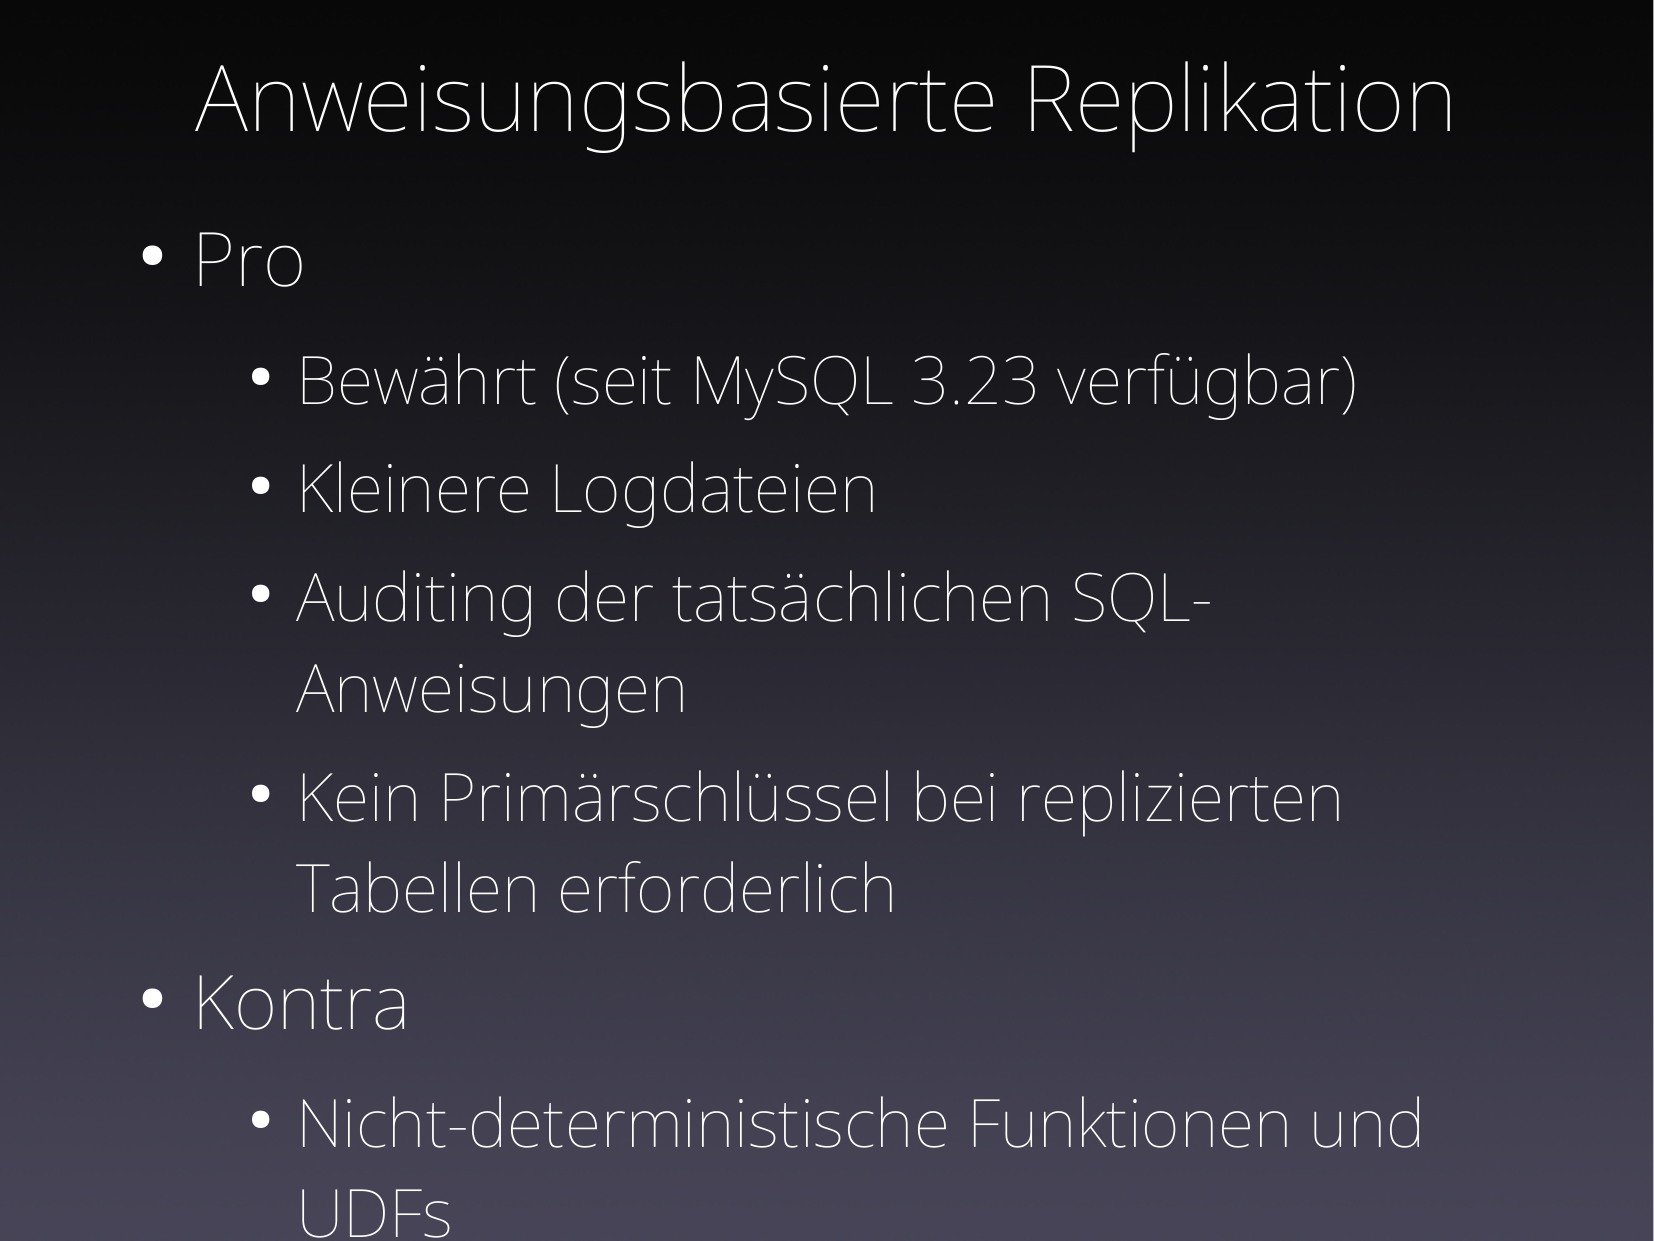

# Anweisungsbasierte Replikation
Pro
Bewährt (seit MySQL 3.23 verfügbar)
Kleinere Logdateien
Auditing der tatsächlichen SQL-Anweisungen
Kein Primärschlüssel bei replizierten Tabellen erforderlich
Kontra
Nicht-deterministische Funktionen und UDFs
LOAD_FILE(), UUID(), USER(), FOUND_ROWS() (RAND() and NOW() gehen)